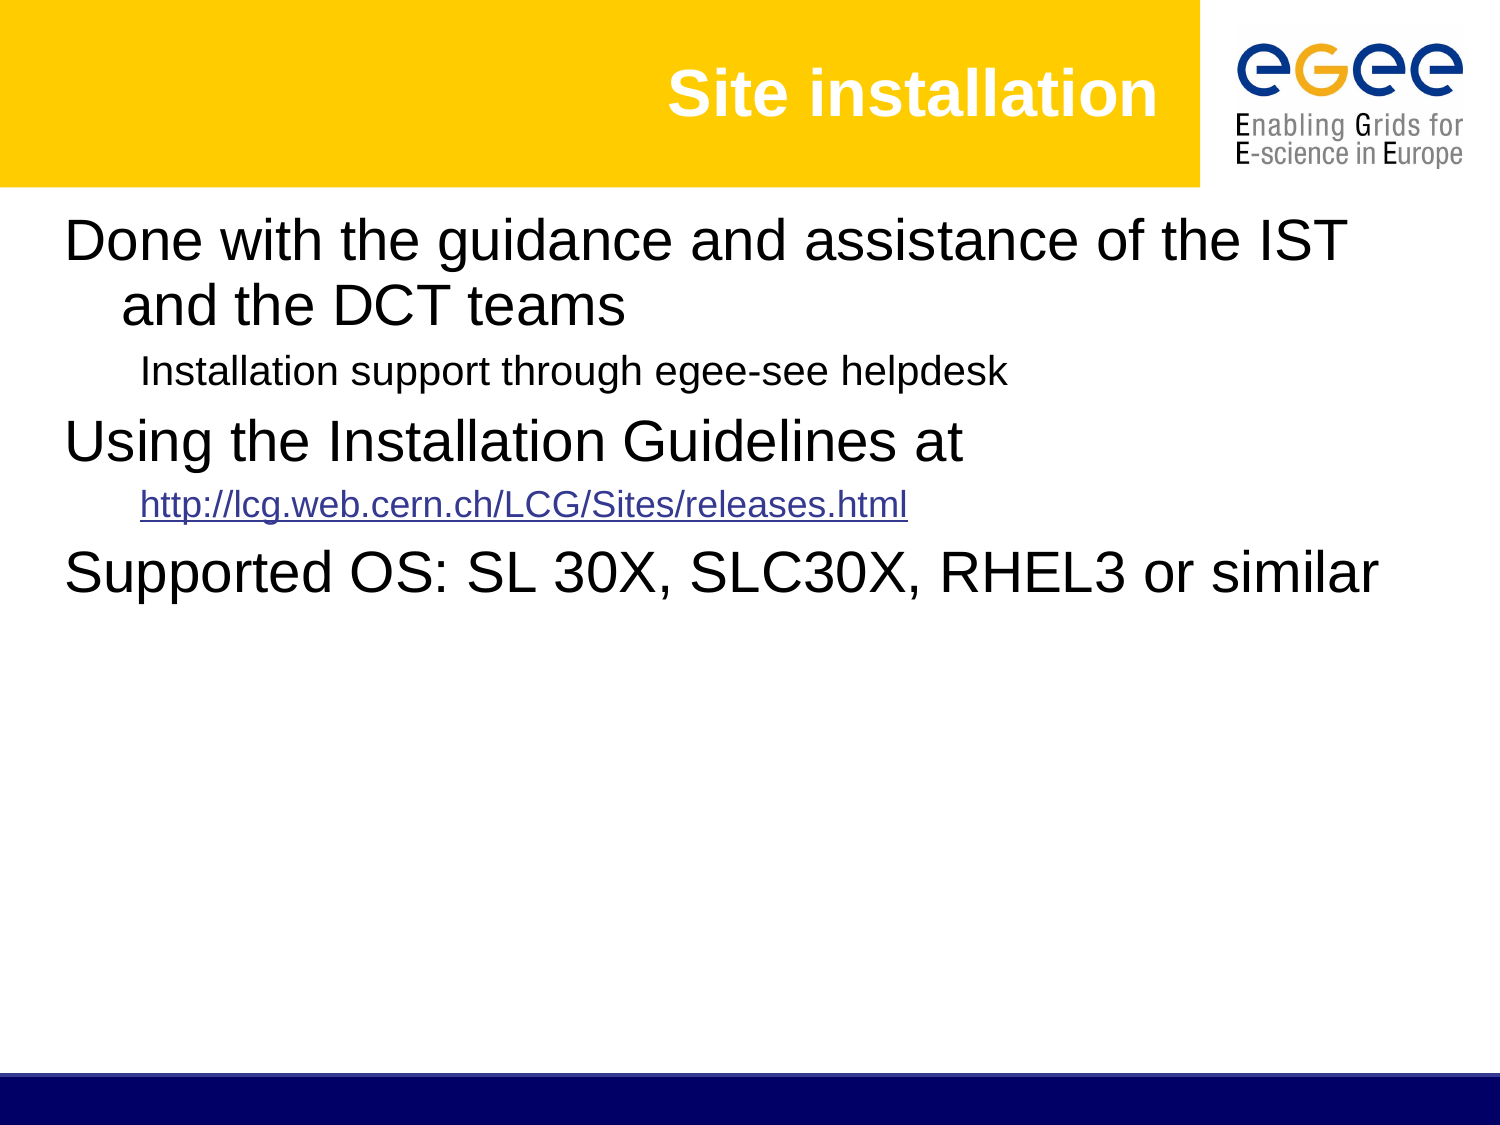

# Site installation
Done with the guidance and assistance of the IST and the DCT teams
Installation support through egee-see helpdesk
Using the Installation Guidelines at
http://lcg.web.cern.ch/LCG/Sites/releases.html
Supported OS: SL 30X, SLC30X, RHEL3 or similar